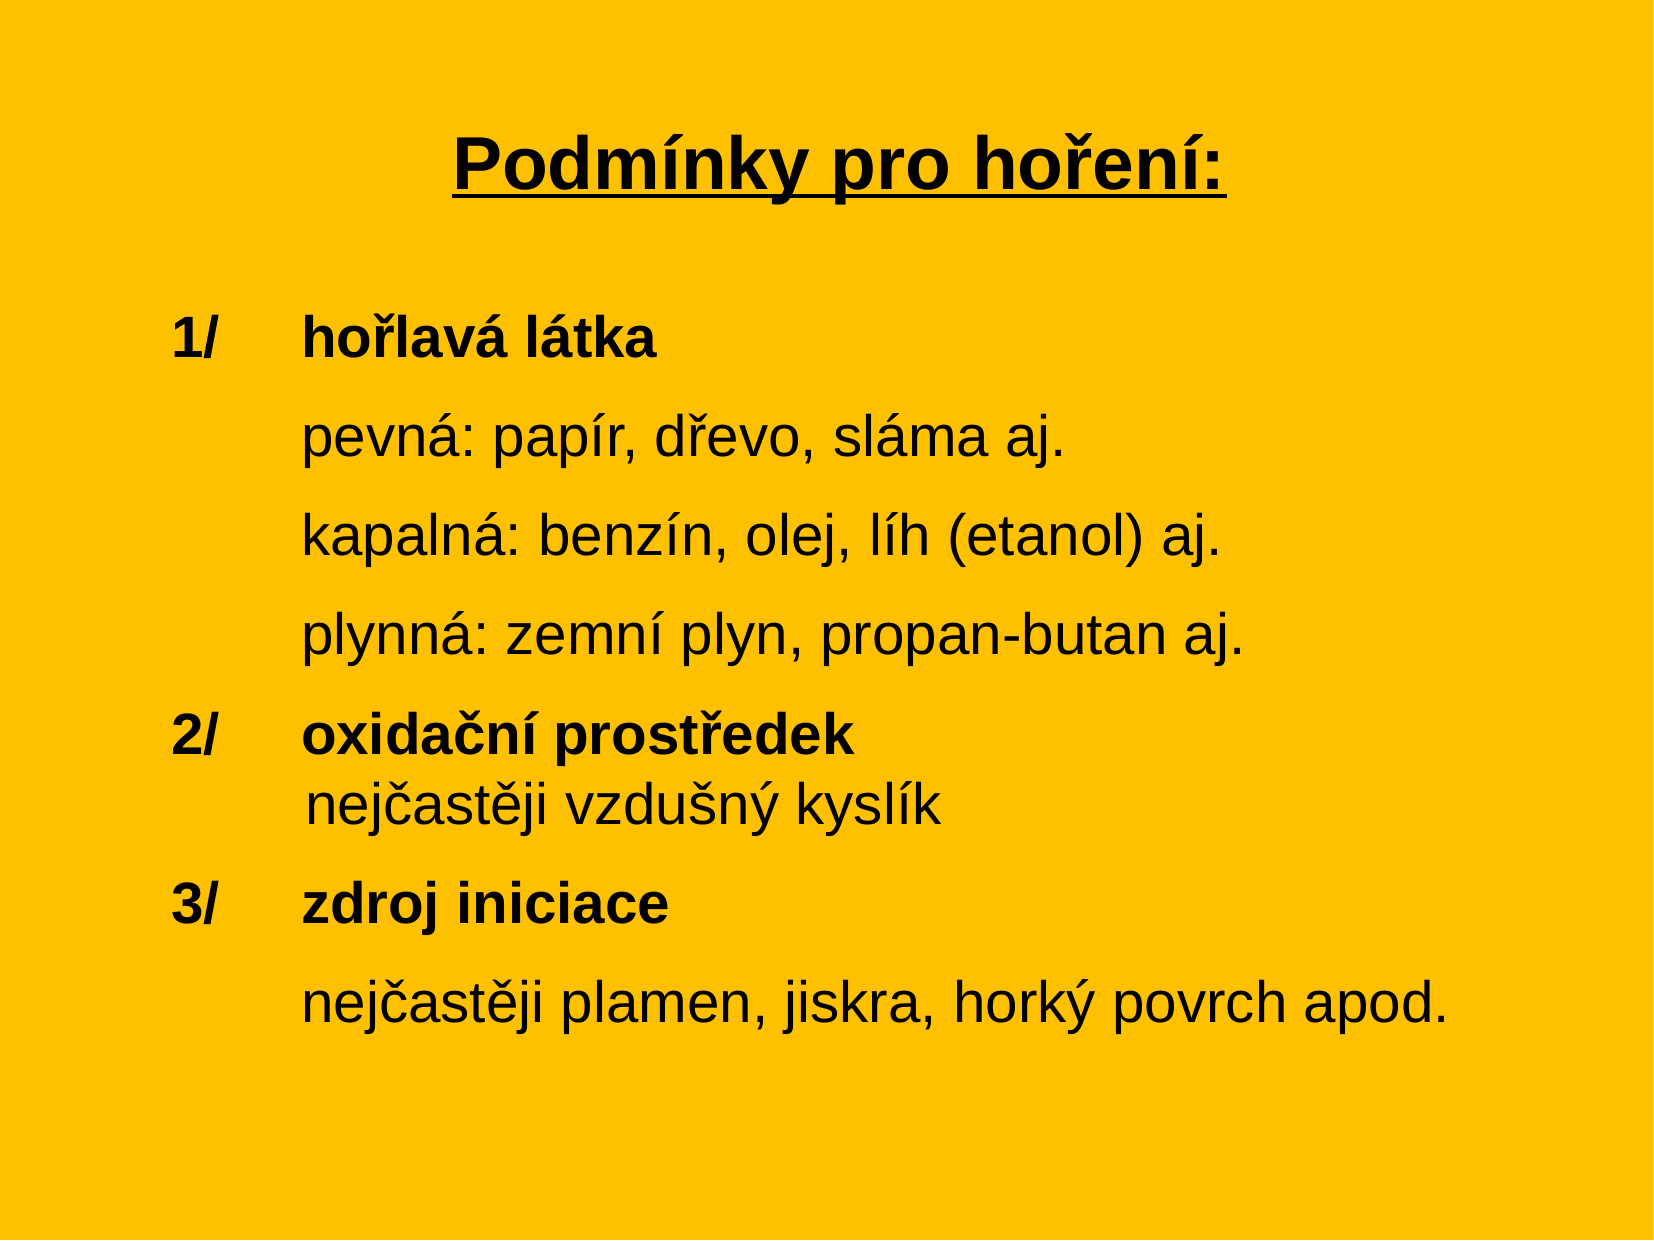

# Podmínky pro hoření:
1/ hořlavá látka
 pevná: papír, dřevo, sláma aj.
 kapalná: benzín, olej, líh (etanol) aj.
 plynná: zemní plyn, propan-butan aj.
2/ oxidační prostředek nejčastěji vzdušný kyslík
3/ zdroj iniciace
 nejčastěji plamen, jiskra, horký povrch apod.